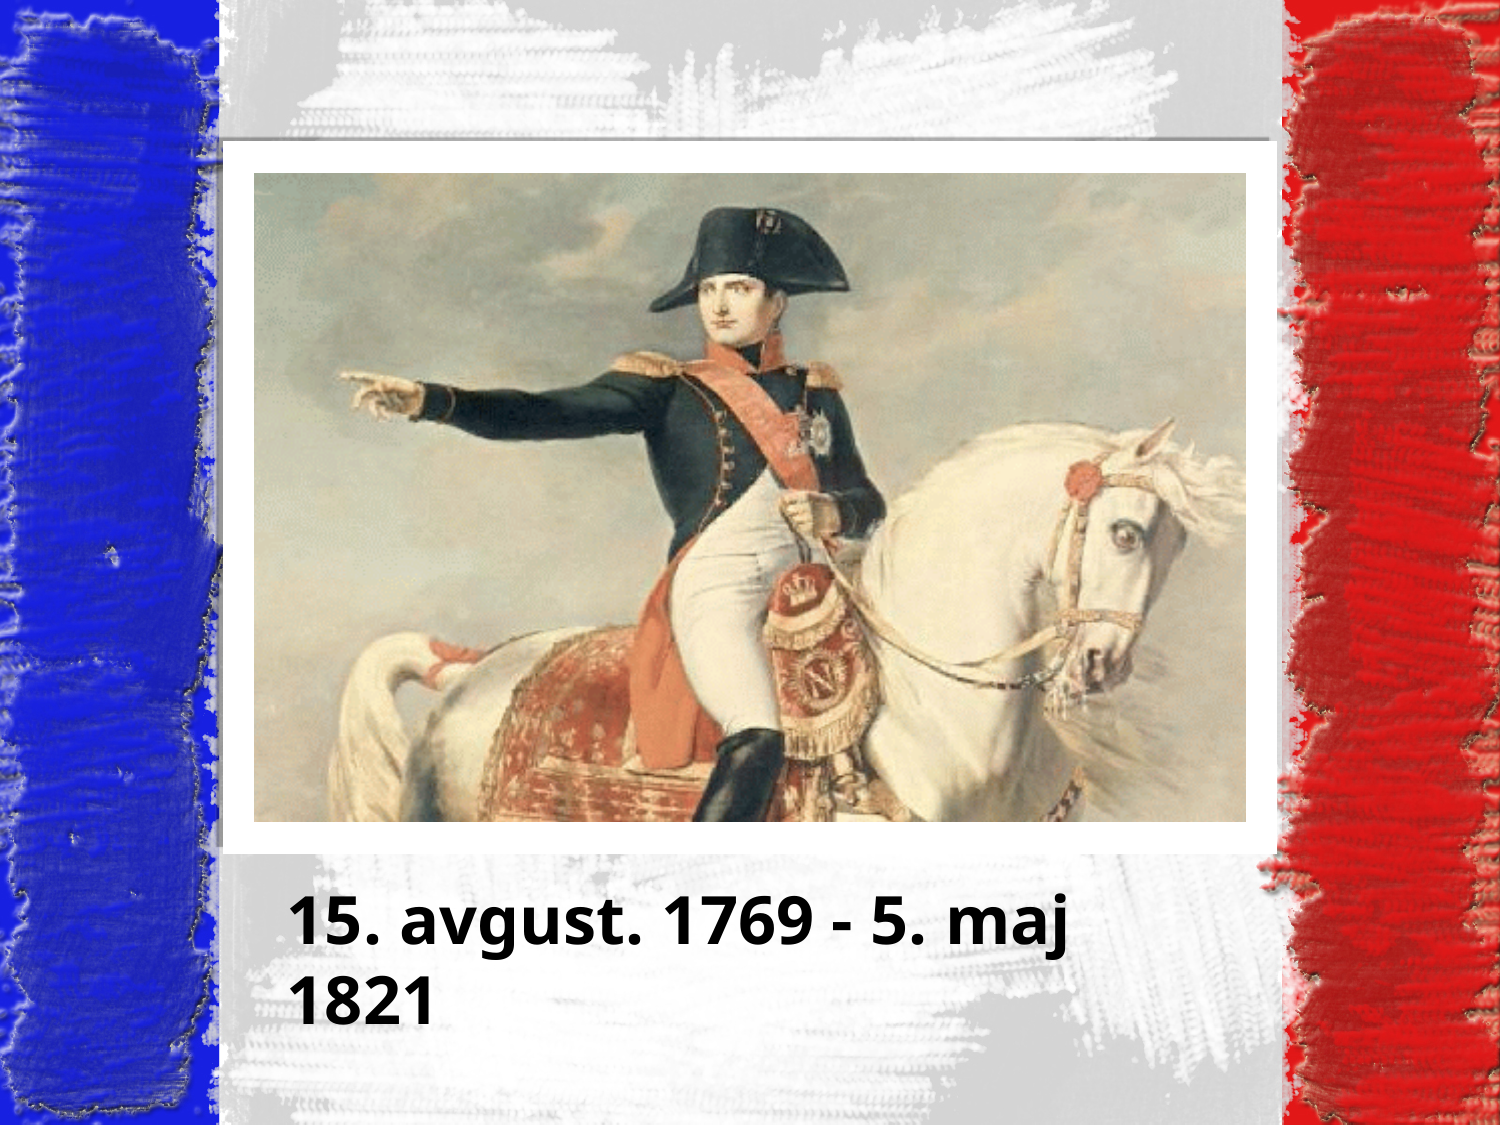

#
15. avgust. 1769 - 5. maj 1821